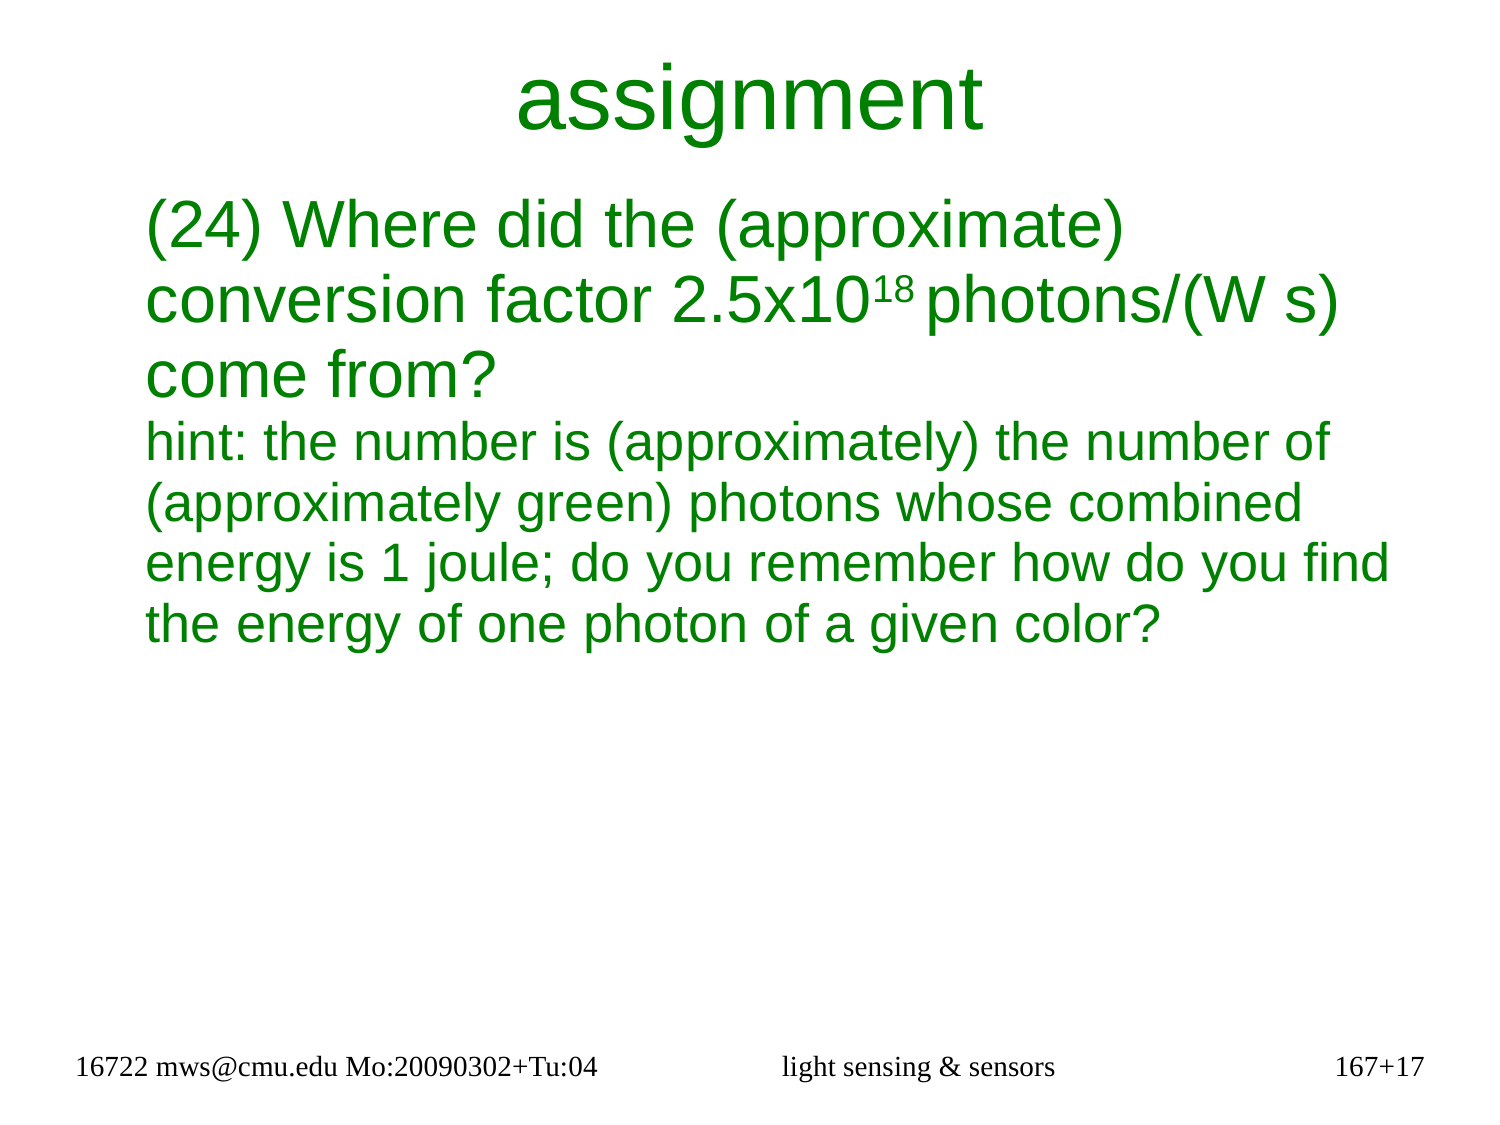

# assignment
(24) Where did the (approximate) conversion factor 2.5x1018 photons/(W s)
come from?
hint: the number is (approximately) the number of (approximately green) photons whose combined energy is 1 joule; do you remember how do you find the energy of one photon of a given color?
16722 mws@cmu.edu Mo:20090302+Tu:04
light sensing & sensors
17